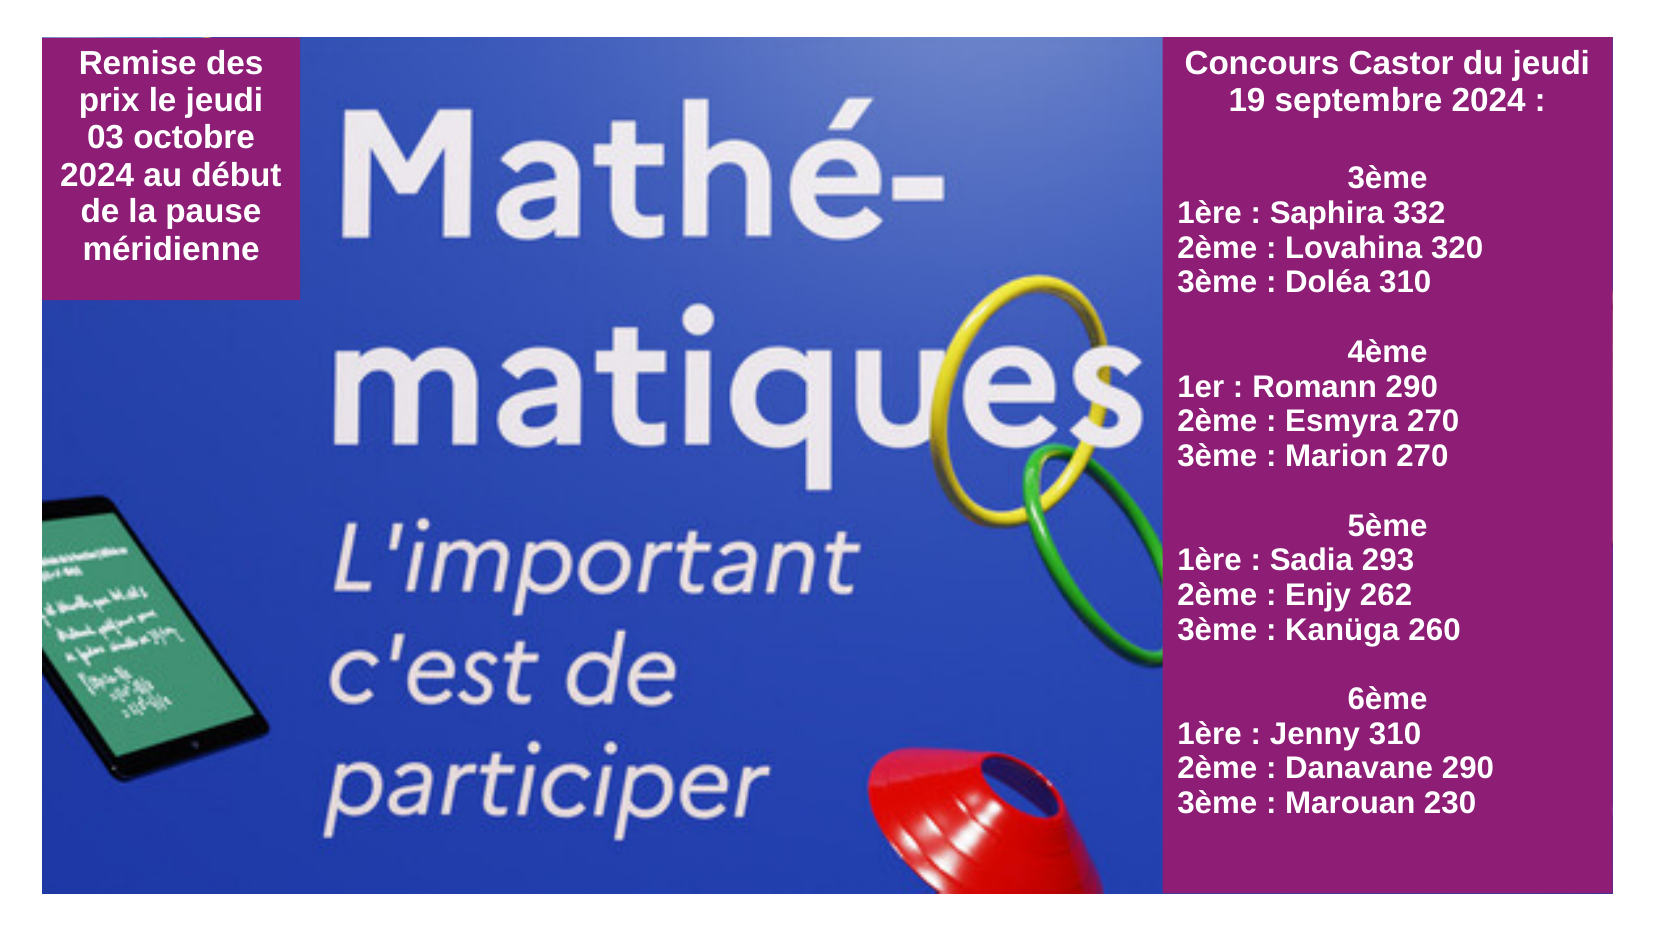

#
Concours Castor du jeudi 19 septembre 2024 :
3ème
1ère : Saphira 332
2ème : Lovahina 320
3ème : Doléa 310
4ème
1er : Romann 290
2ème : Esmyra 270
3ème : Marion 270
5ème
1ère : Sadia 293
2ème : Enjy 262
3ème : Kanüga 260
6ème
1ère : Jenny 310
2ème : Danavane 290
3ème : Marouan 230
Remise des prix le jeudi 03 octobre 2024 au début de la pause méridienne